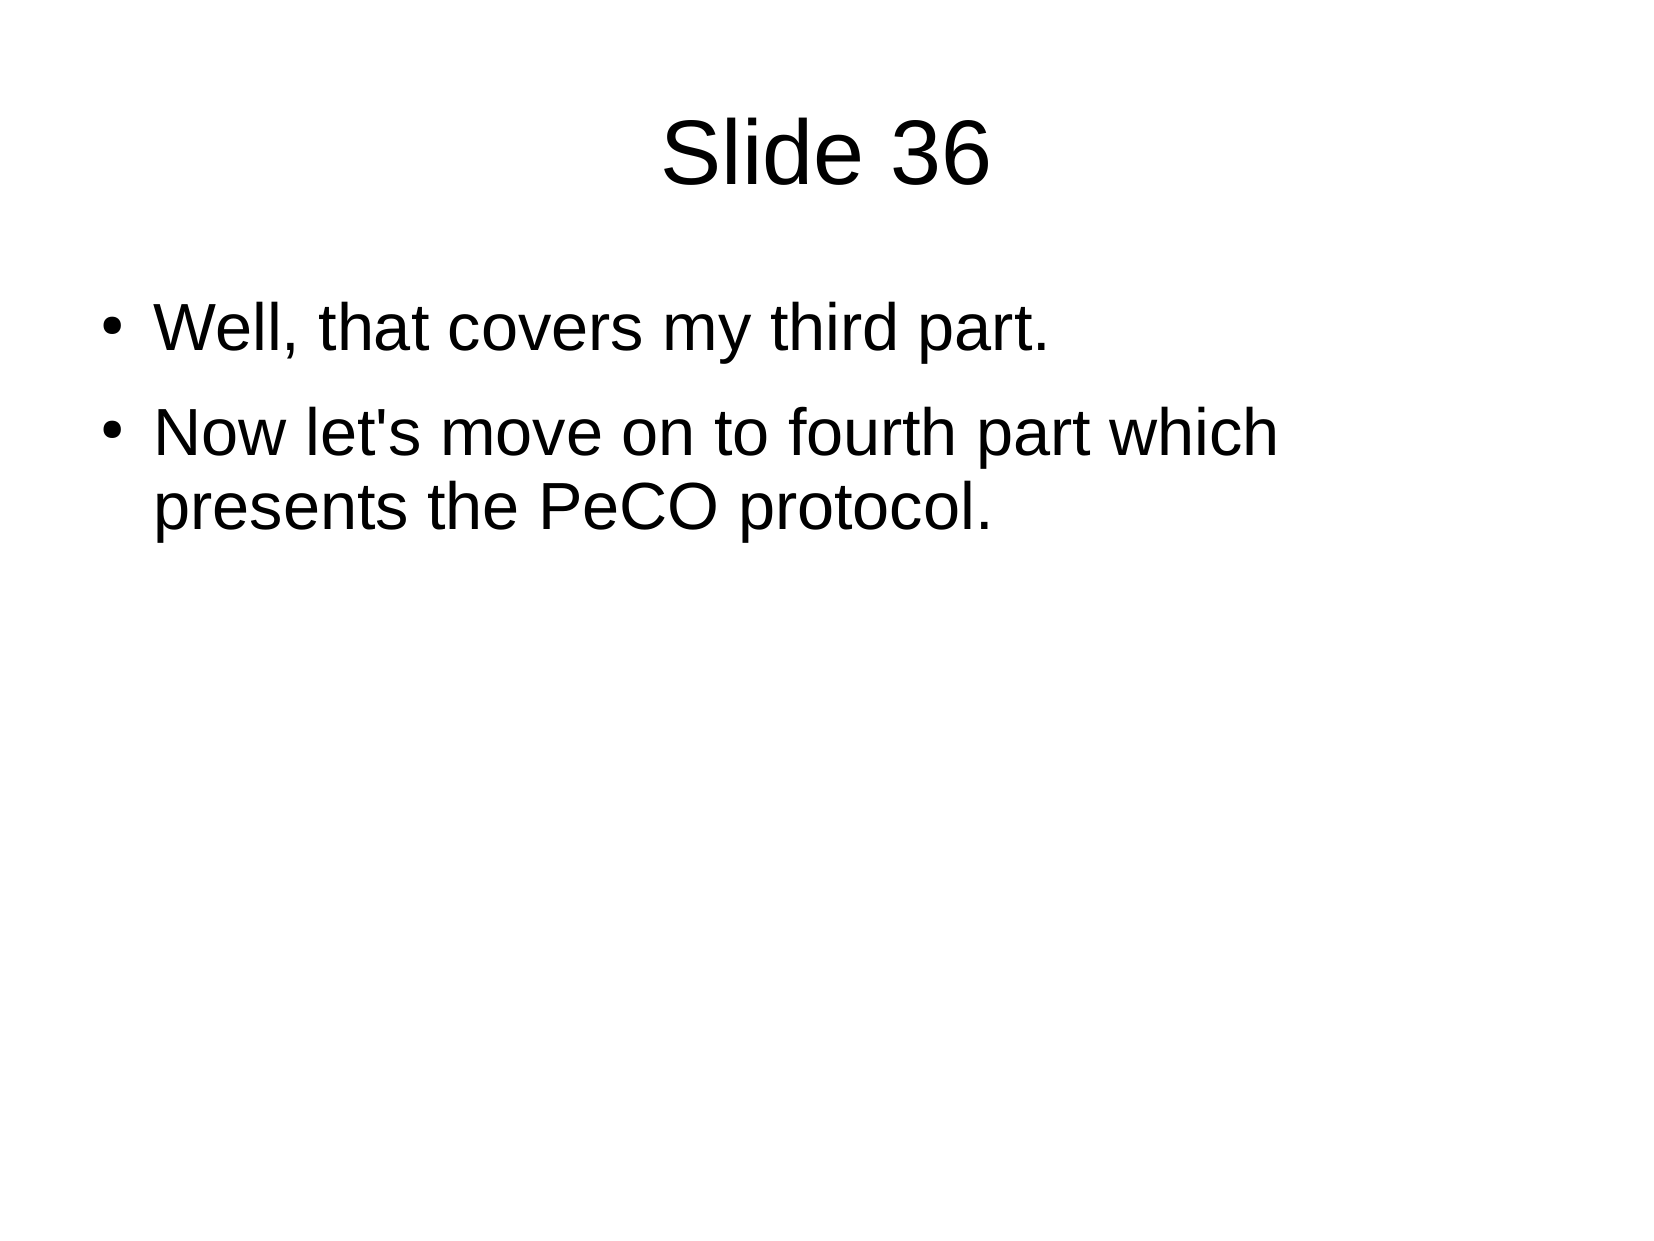

# Slide 36
Well, that covers my third part.
Now let's move on to fourth part which presents the PeCO protocol.